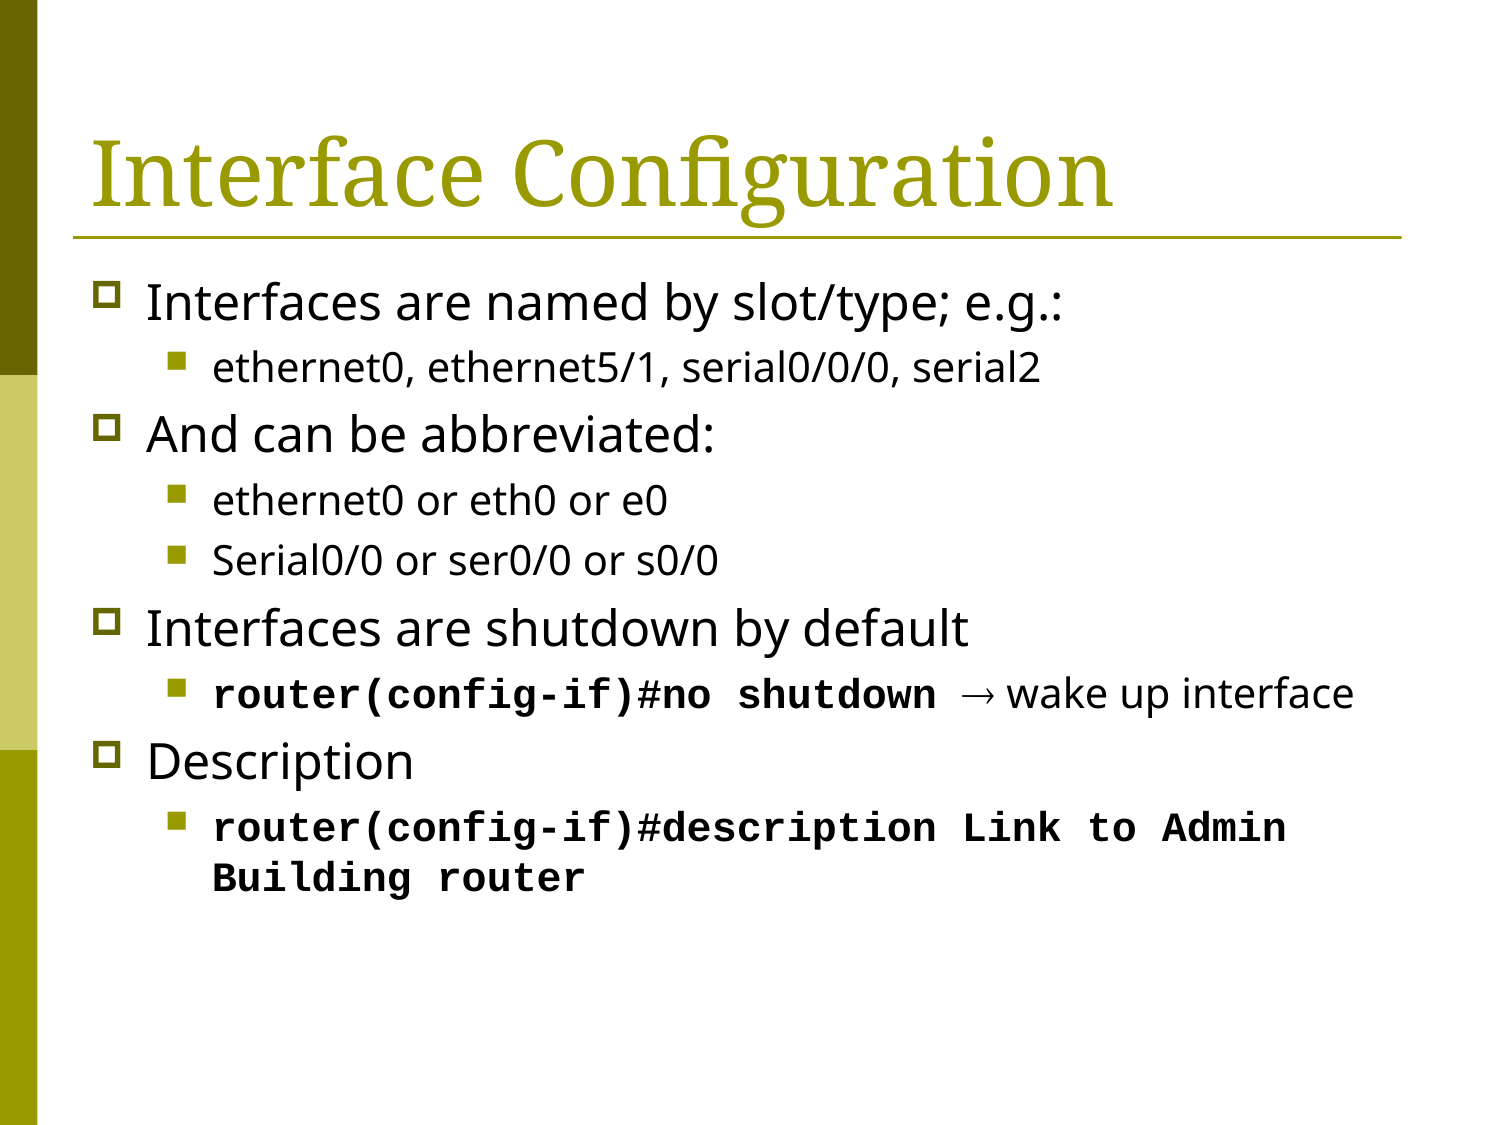

# Interface Configuration
Interfaces are named by slot/type; e.g.:
ethernet0, ethernet5/1, serial0/0/0, serial2
And can be abbreviated:
ethernet0 or eth0 or e0
Serial0/0 or ser0/0 or s0/0
Interfaces are shutdown by default
router(config-if)#no shutdown  wake up interface
Description
router(config-if)#description Link to Admin Building router